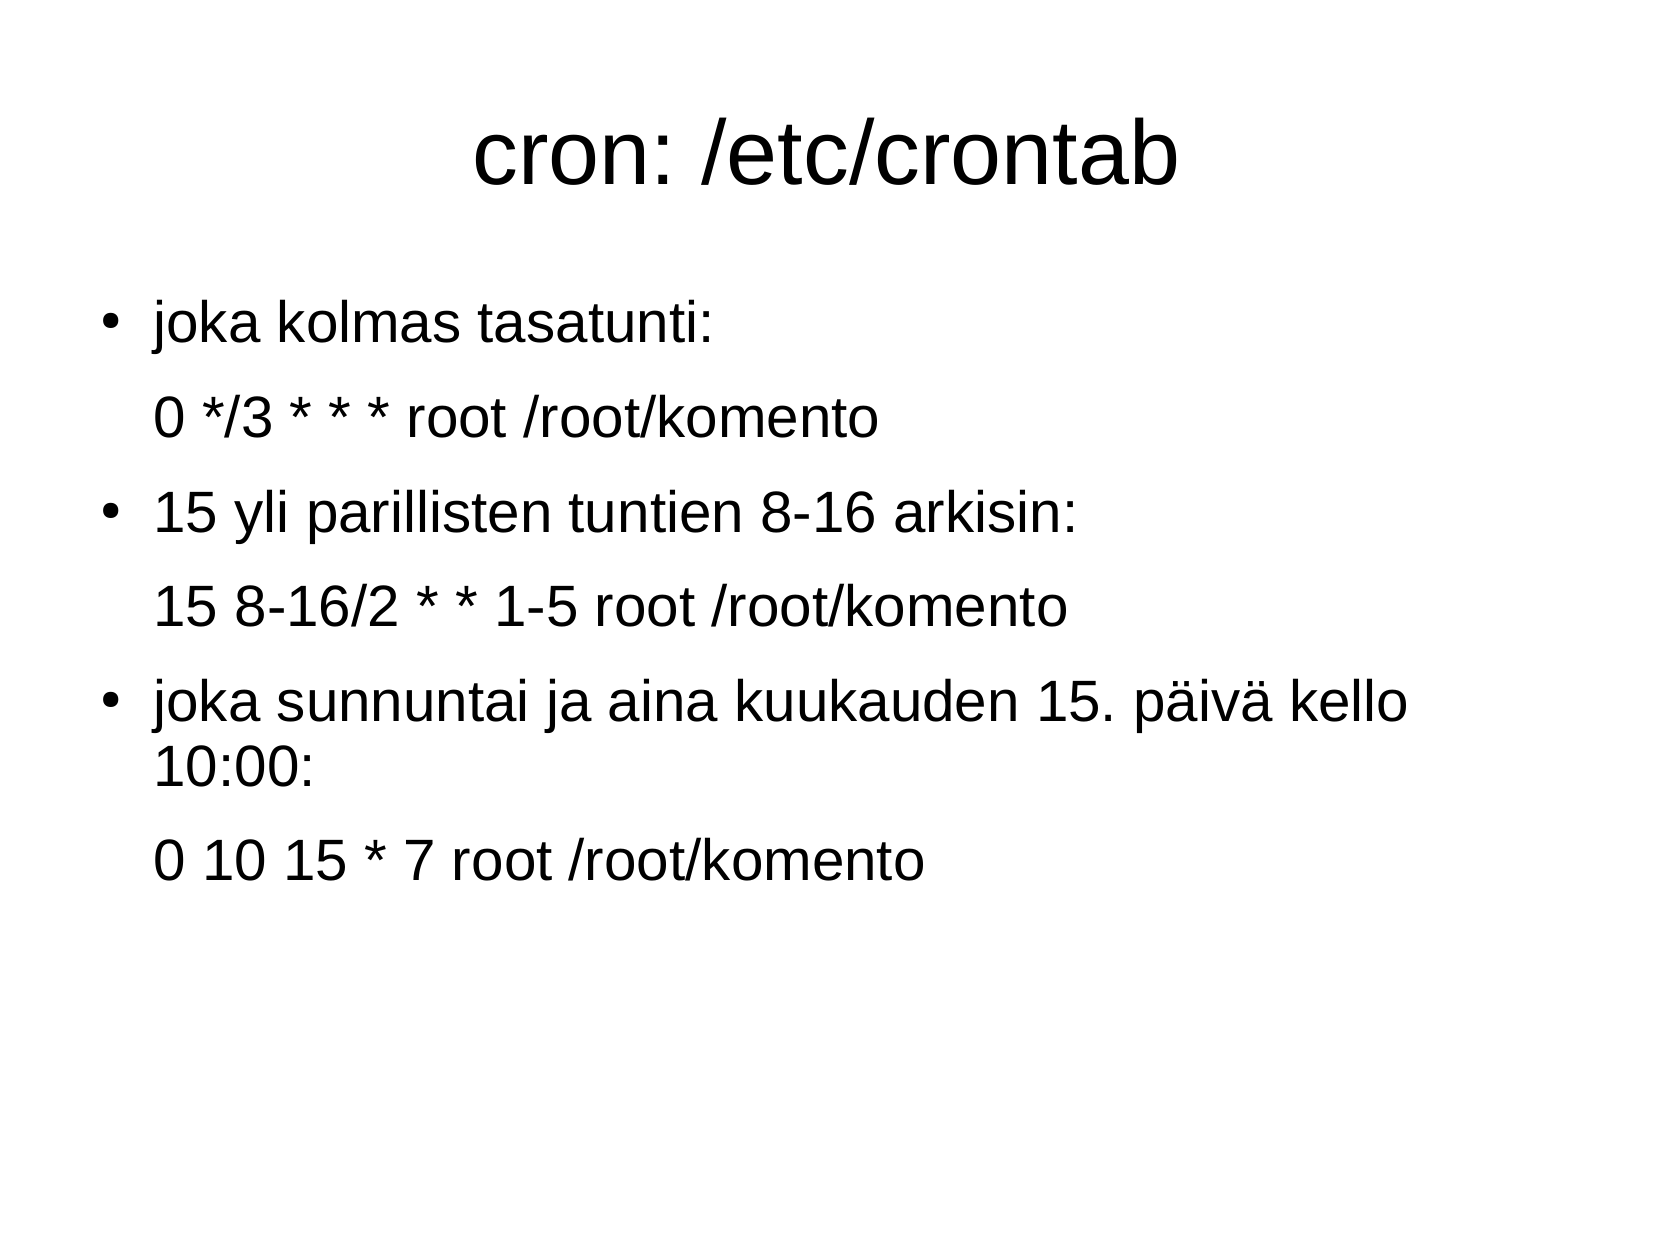

# cron: /etc/crontab
joka kolmas tasatunti:
0 */3 * * * root /root/komento
15 yli parillisten tuntien 8-16 arkisin:
15 8-16/2 * * 1-5 root /root/komento
joka sunnuntai ja aina kuukauden 15. päivä kello 10:00:
0 10 15 * 7 root /root/komento